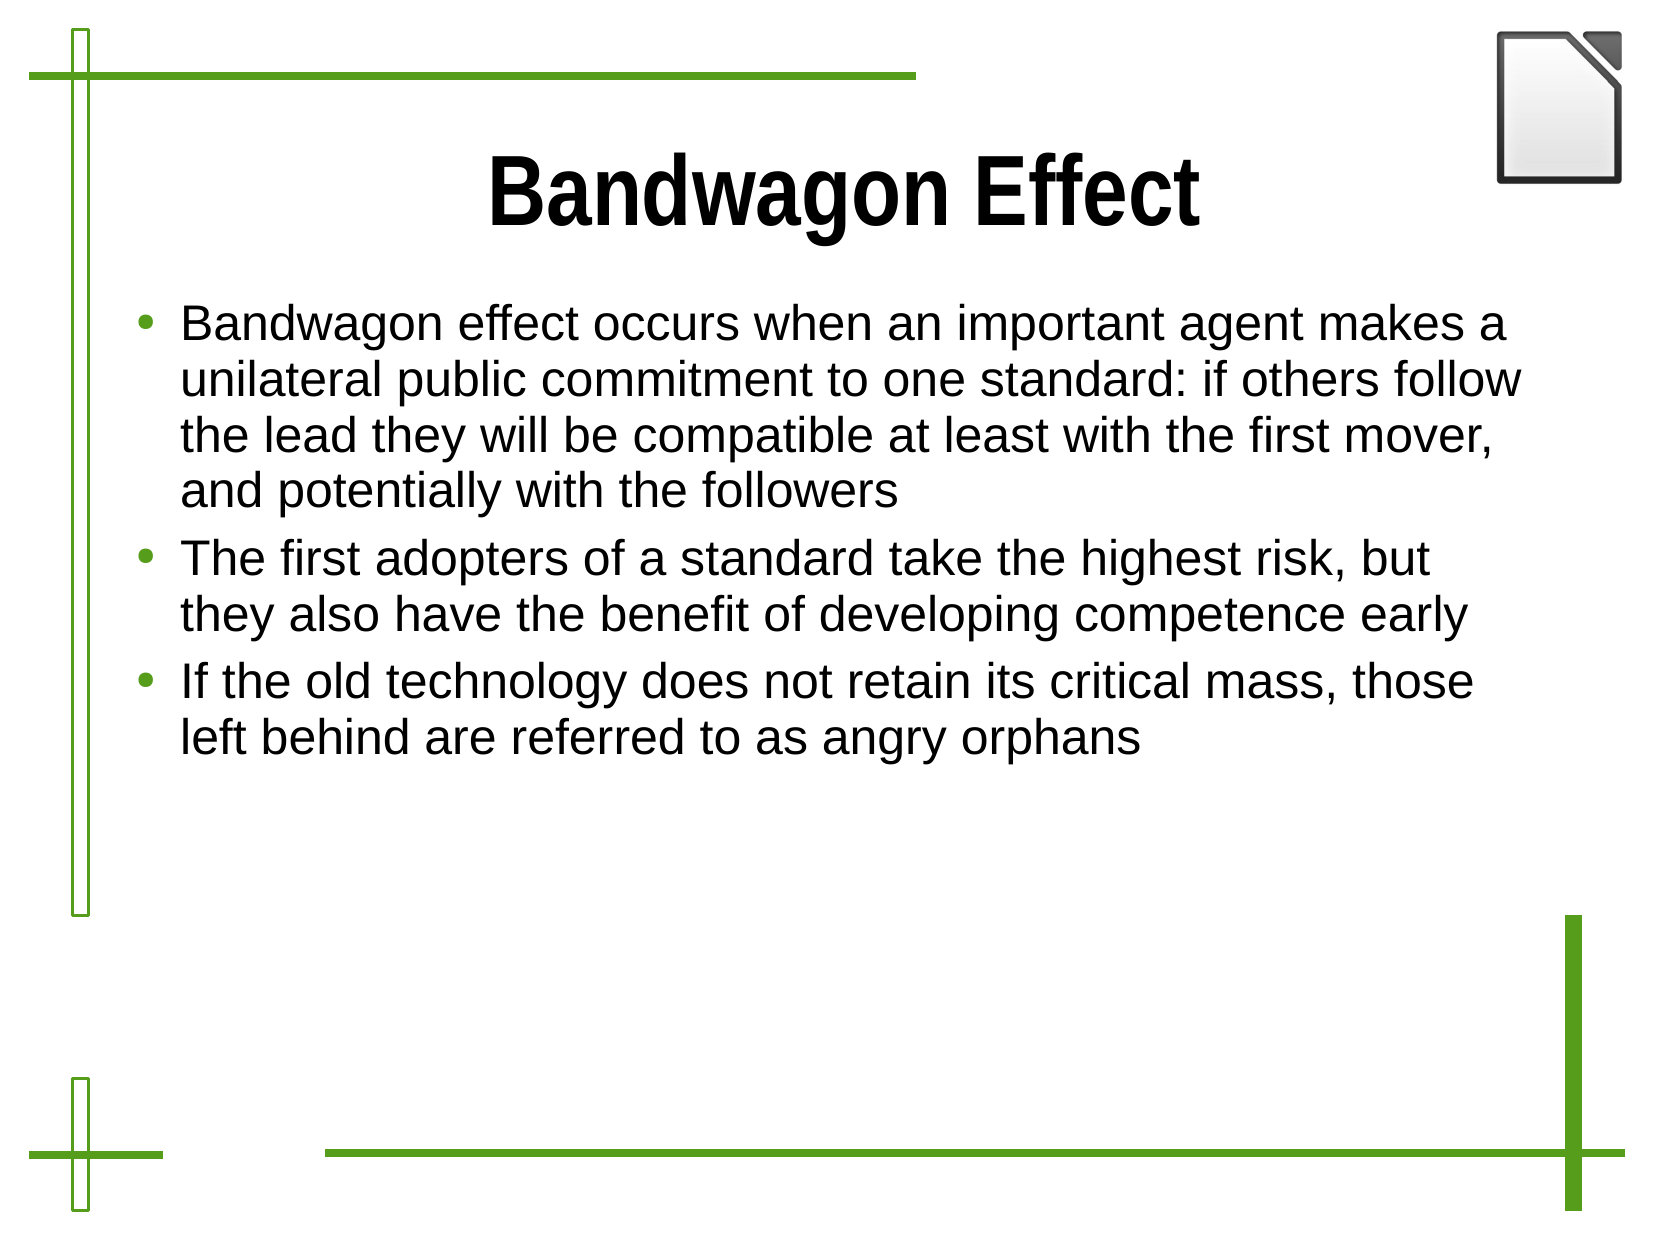

# Bandwagon Effect
Bandwagon effect occurs when an important agent makes a unilateral public commitment to one standard: if others follow the lead they will be compatible at least with the first mover, and potentially with the followers
The first adopters of a standard take the highest risk, but they also have the benefit of developing competence early
If the old technology does not retain its critical mass, those left behind are referred to as angry orphans